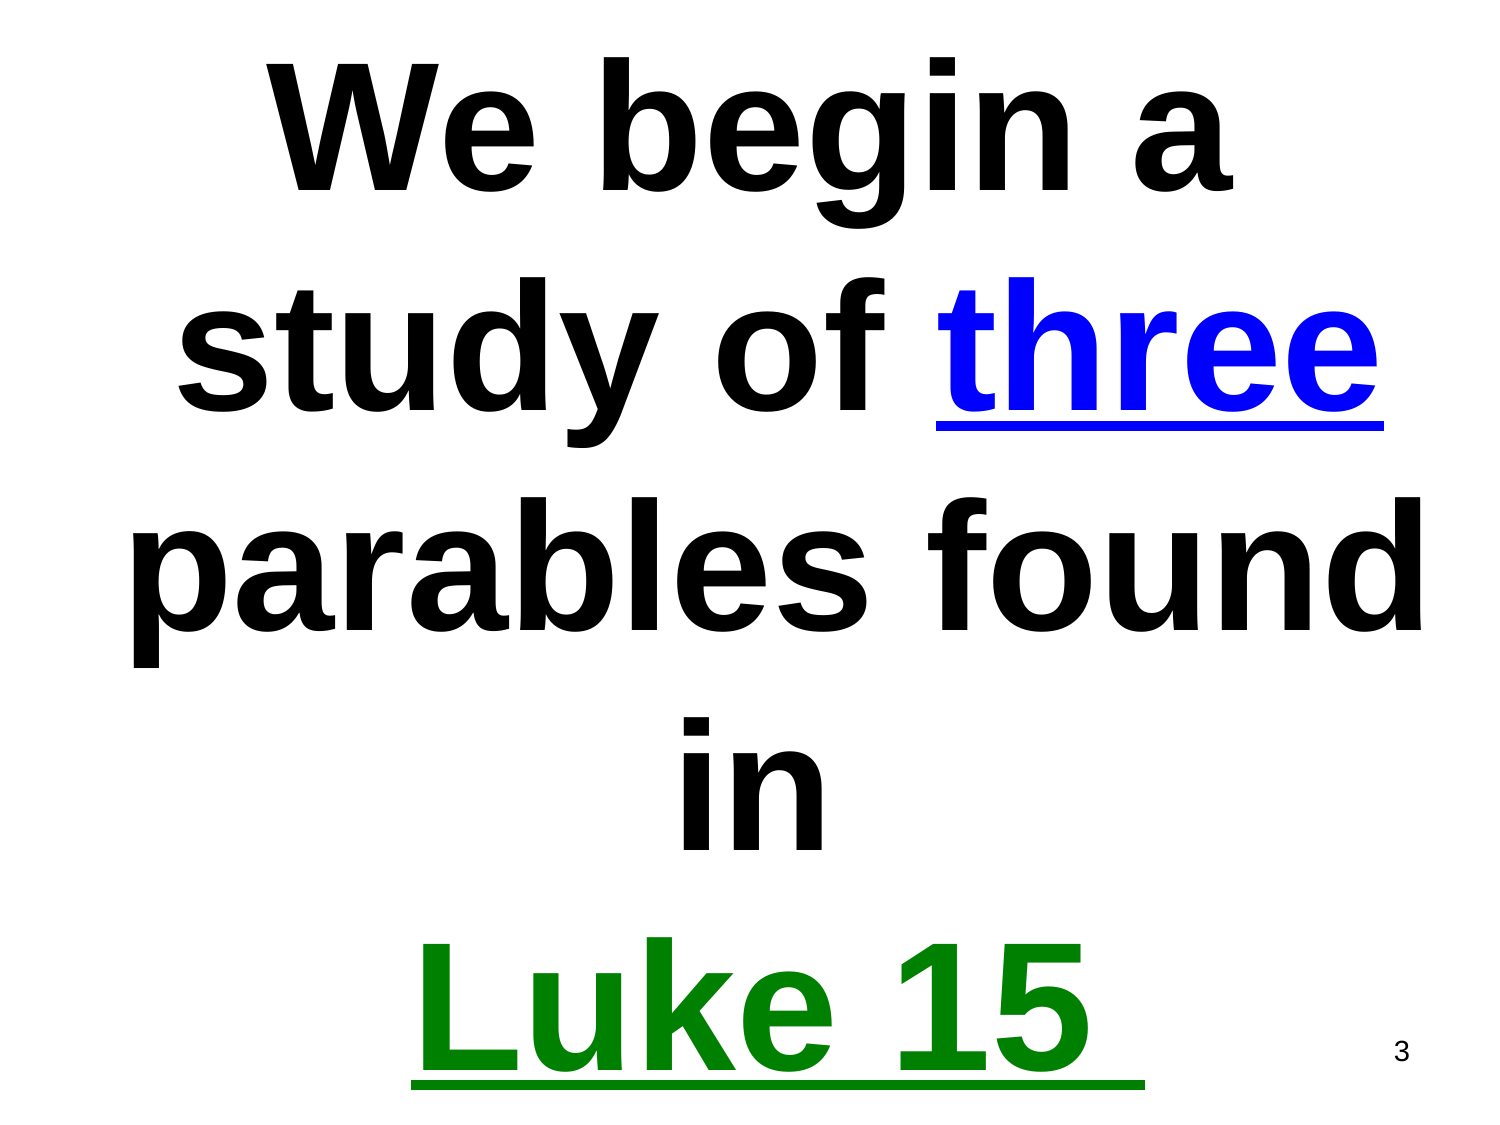

We begin a study of three parables found in
Luke 15